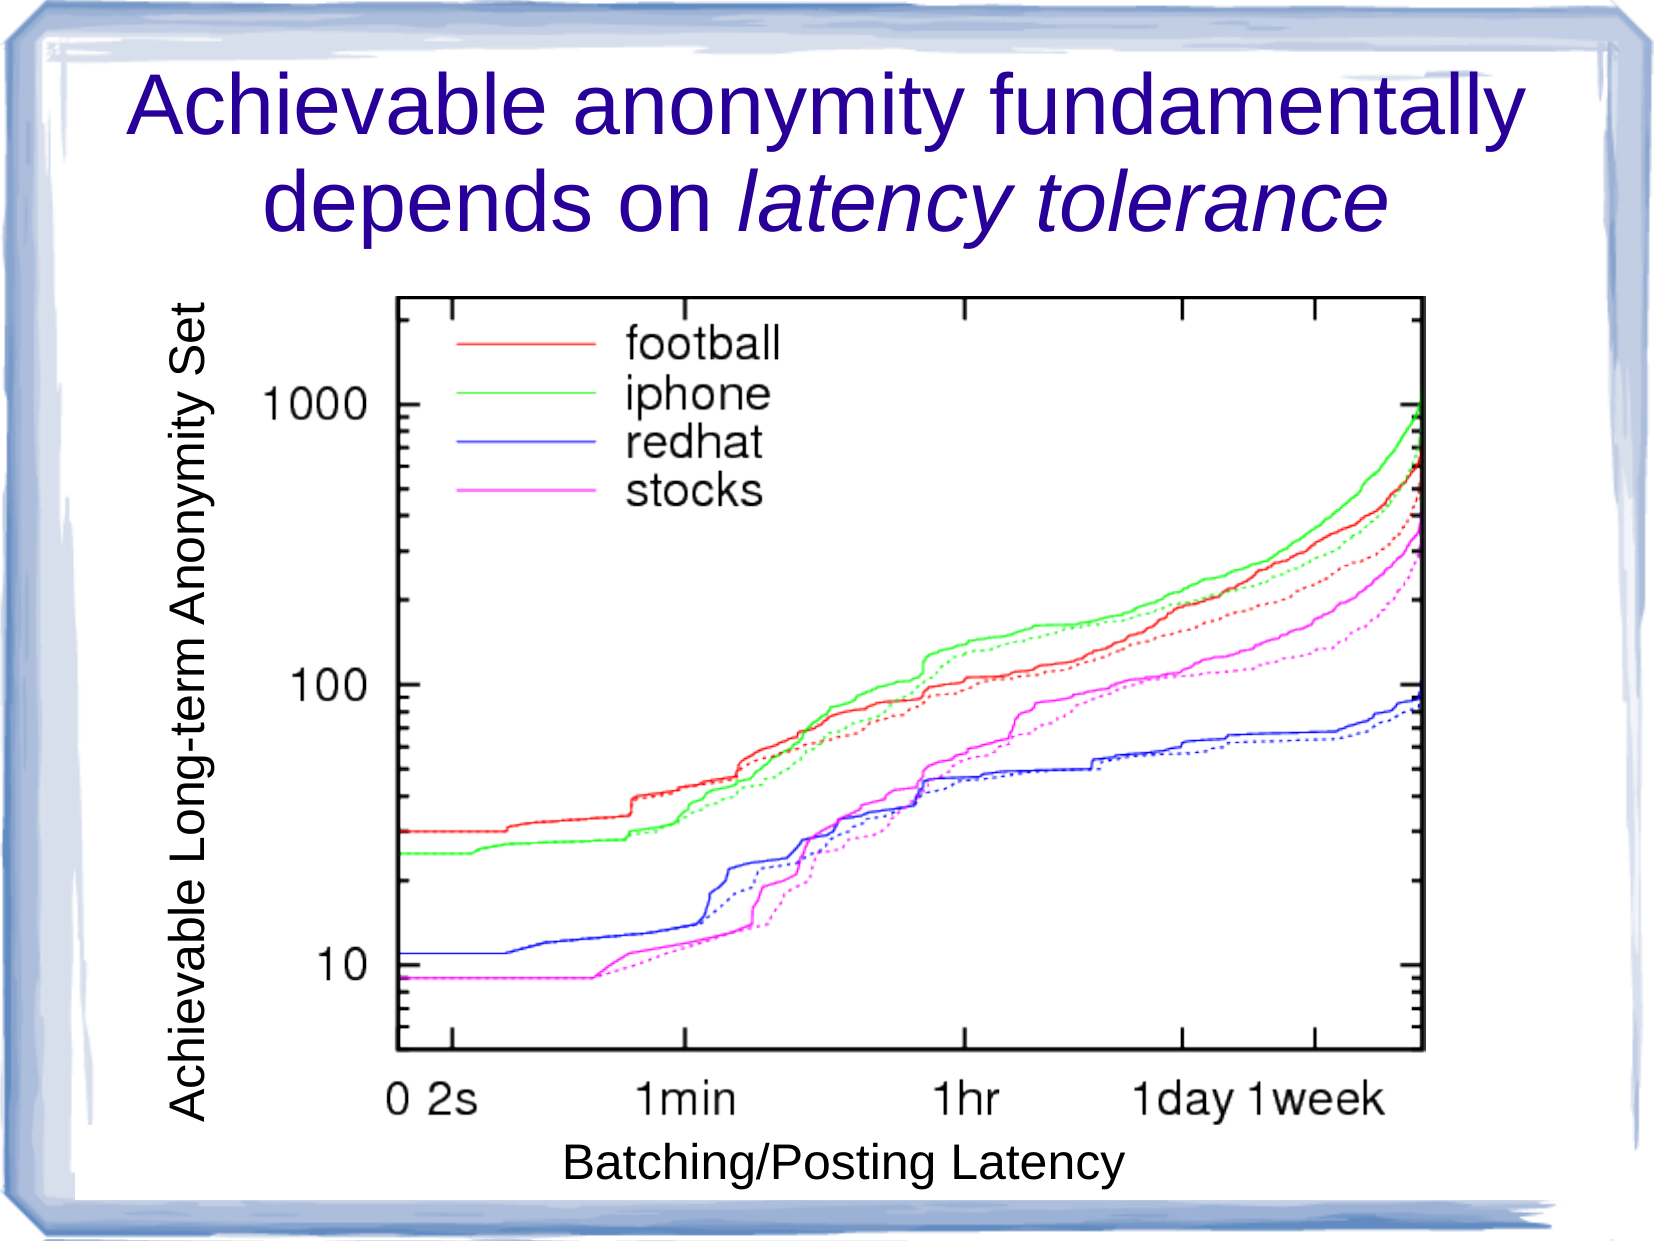

# Achievable anonymity fundamentally depends on latency tolerance
Achievable Long-term Anonymity Set
Batching/Posting Latency